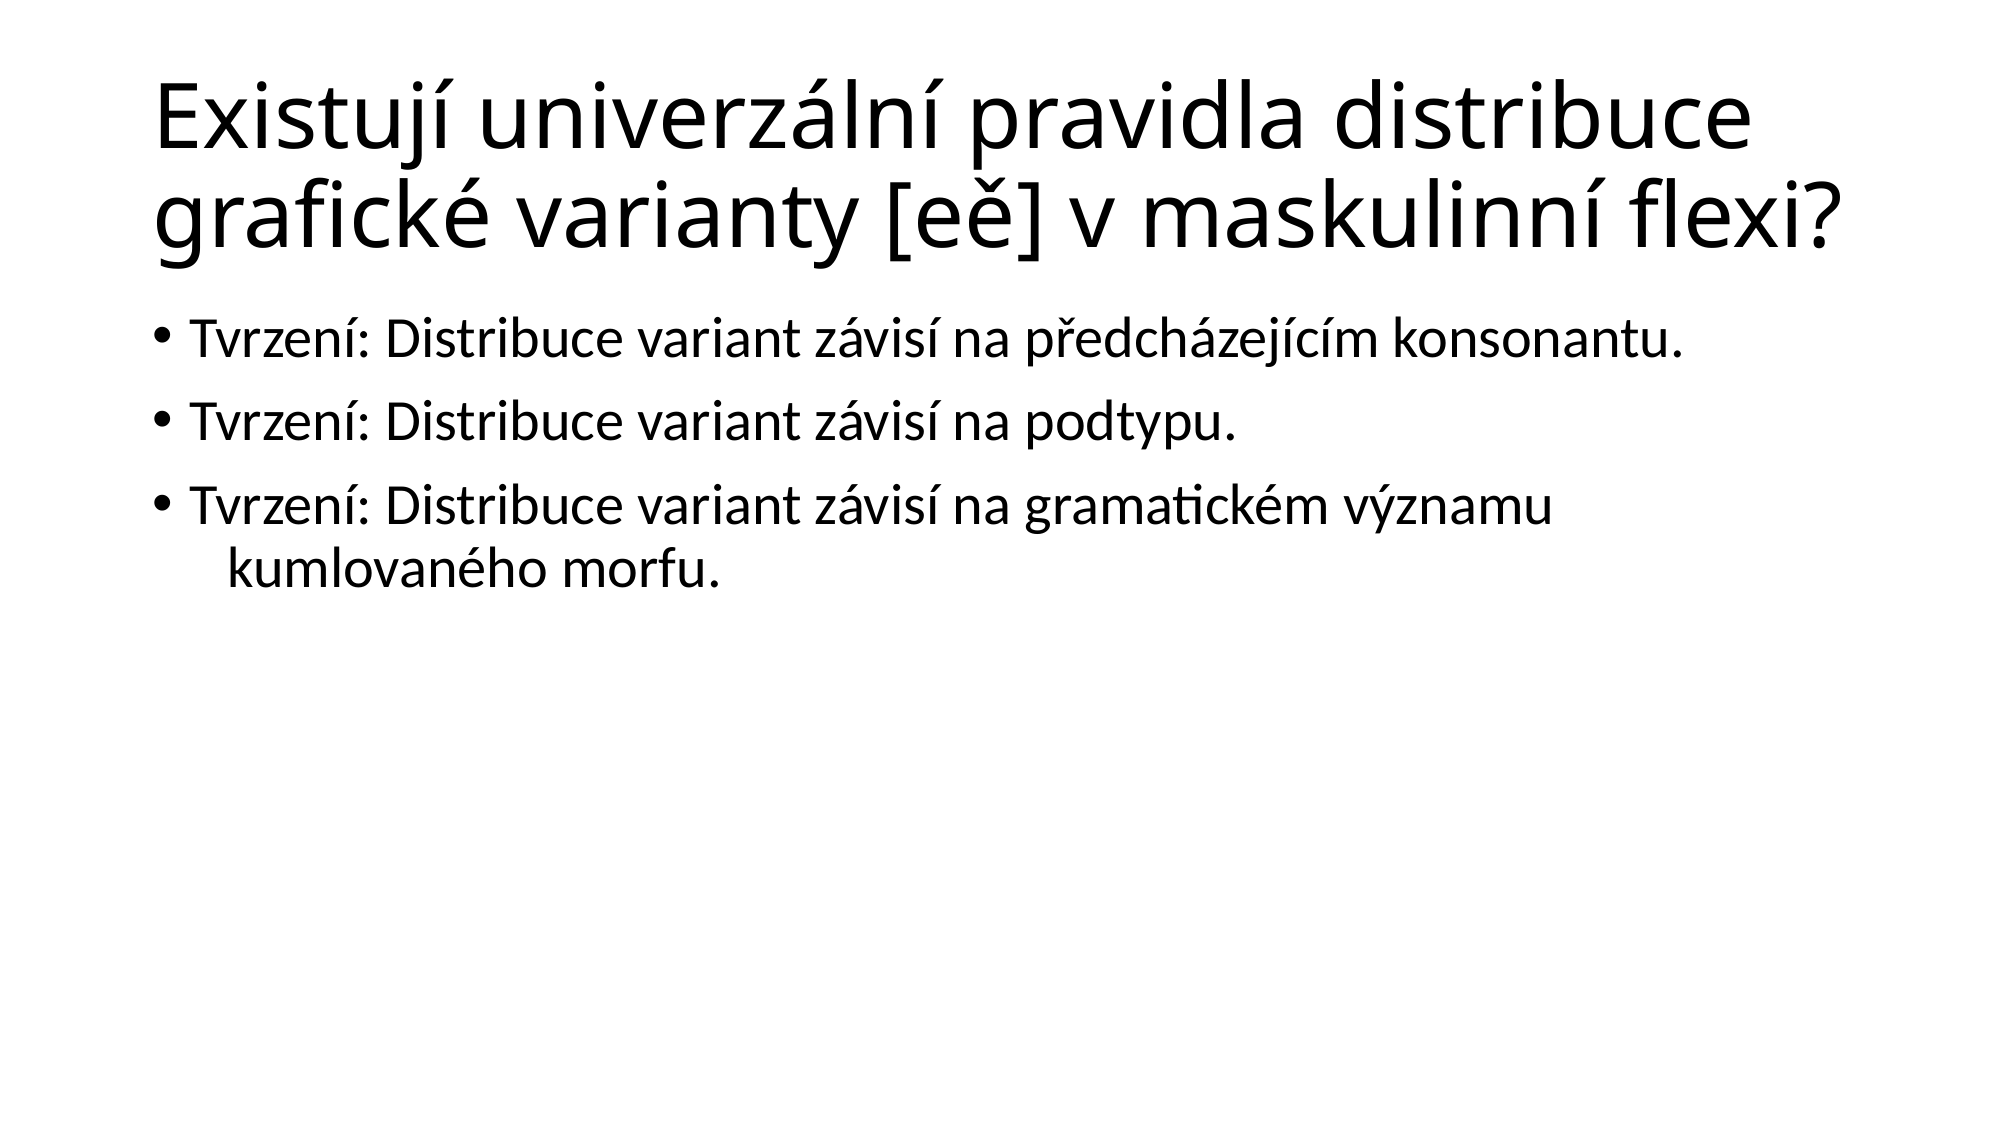

# Existují univerzální pravidla distribuce grafické varianty [eě] v maskulinní flexi?
Tvrzení: Distribuce variant závisí na předcházejícím konsonantu.
Tvrzení: Distribuce variant závisí na podtypu.
Tvrzení: Distribuce variant závisí na gramatickém významu kumlovaného morfu.